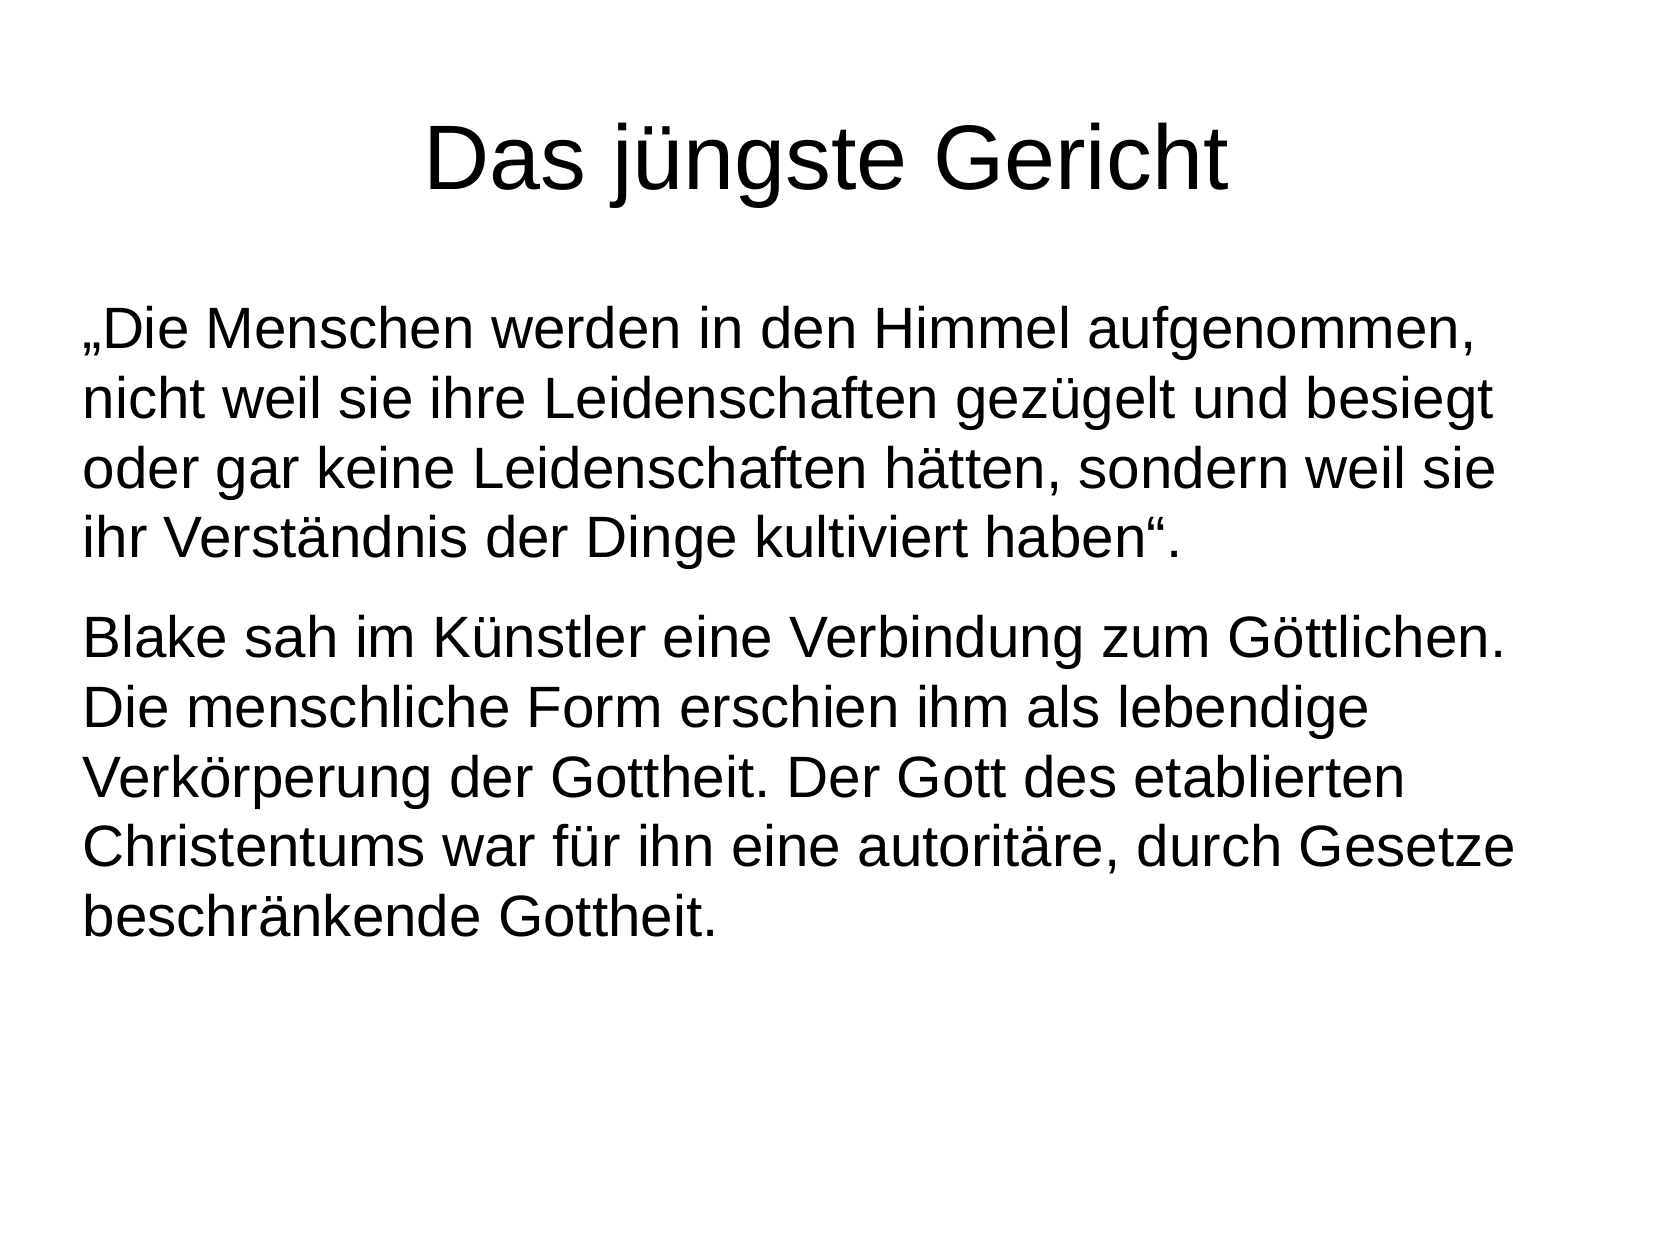

# Das jüngste Gericht
„Die Menschen werden in den Himmel aufgenommen, nicht weil sie ihre Leidenschaften gezügelt und besiegt oder gar keine Leidenschaften hätten, sondern weil sie ihr Verständnis der Dinge kultiviert haben“.
Blake sah im Künstler eine Verbindung zum Göttlichen. Die menschliche Form erschien ihm als lebendige Verkörperung der Gottheit. Der Gott des etablierten Christentums war für ihn eine autoritäre, durch Gesetze beschränkende Gottheit.